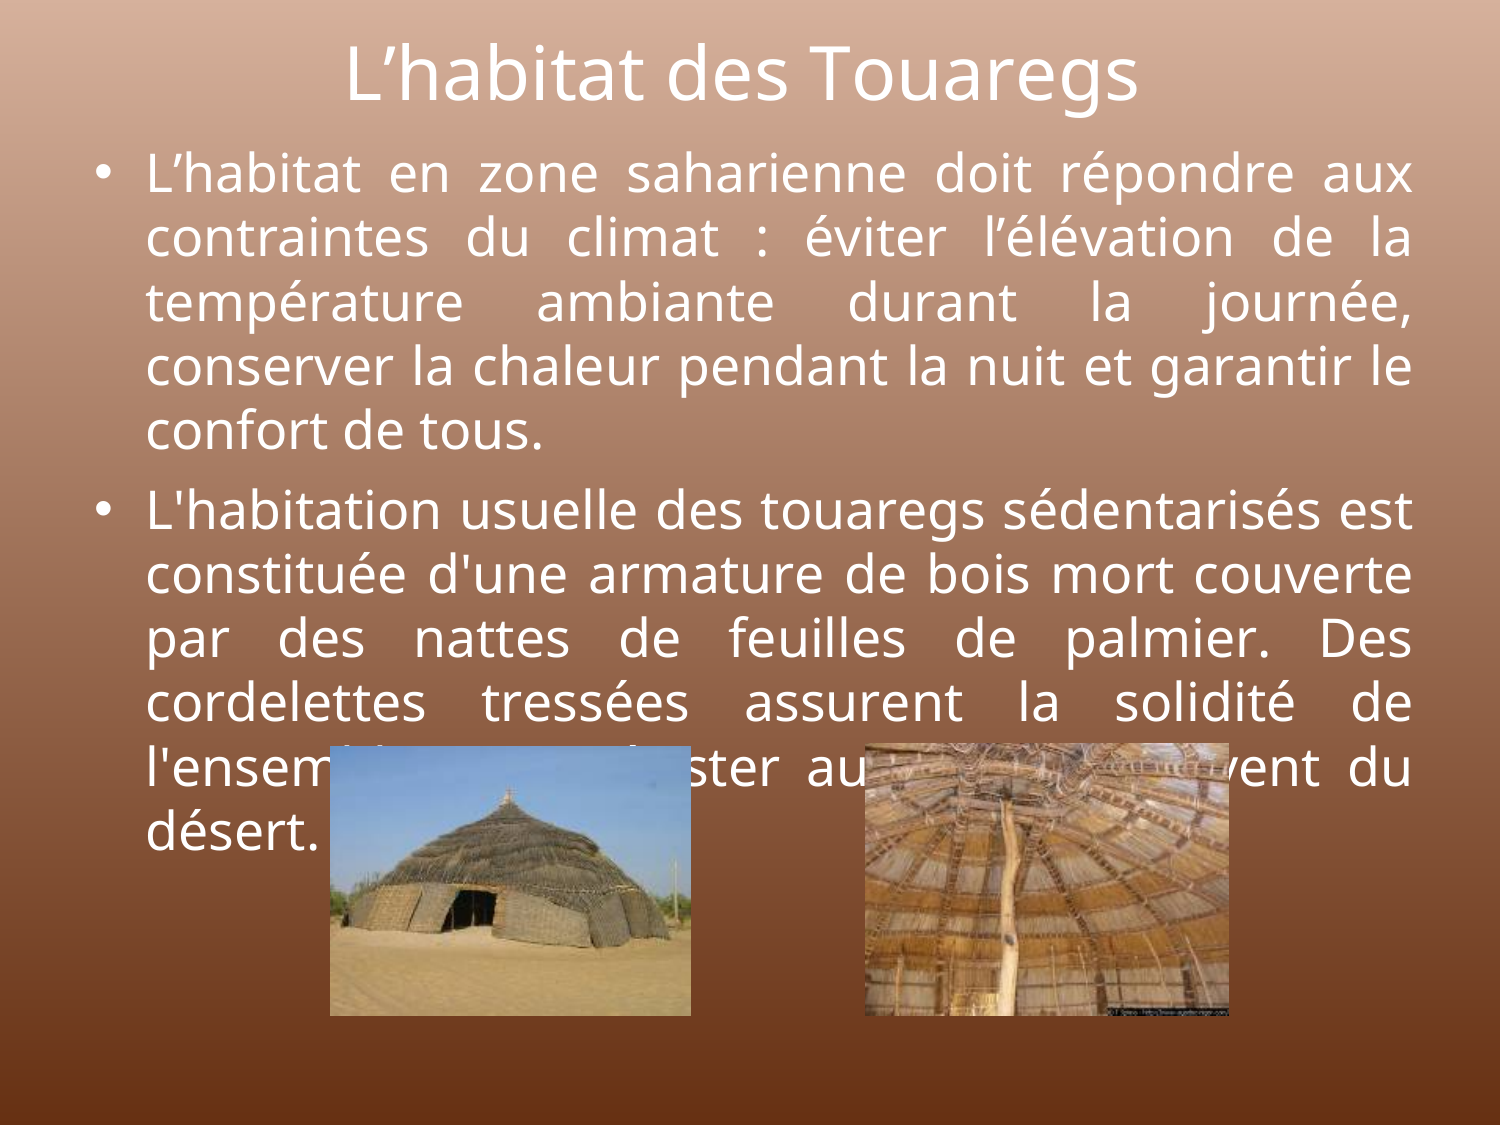

# L’habitat des Touaregs
L’habitat en zone saharienne doit répondre aux contraintes du climat : éviter l’élévation de la température ambiante durant la journée, conserver la chaleur pendant la nuit et garantir le confort de tous.
L'habitation usuelle des touaregs sédentarisés est constituée d'une armature de bois mort couverte par des nattes de feuilles de palmier. Des cordelettes tressées assurent la solidité de l'ensemble pour résister aux rafales de vent du désert.